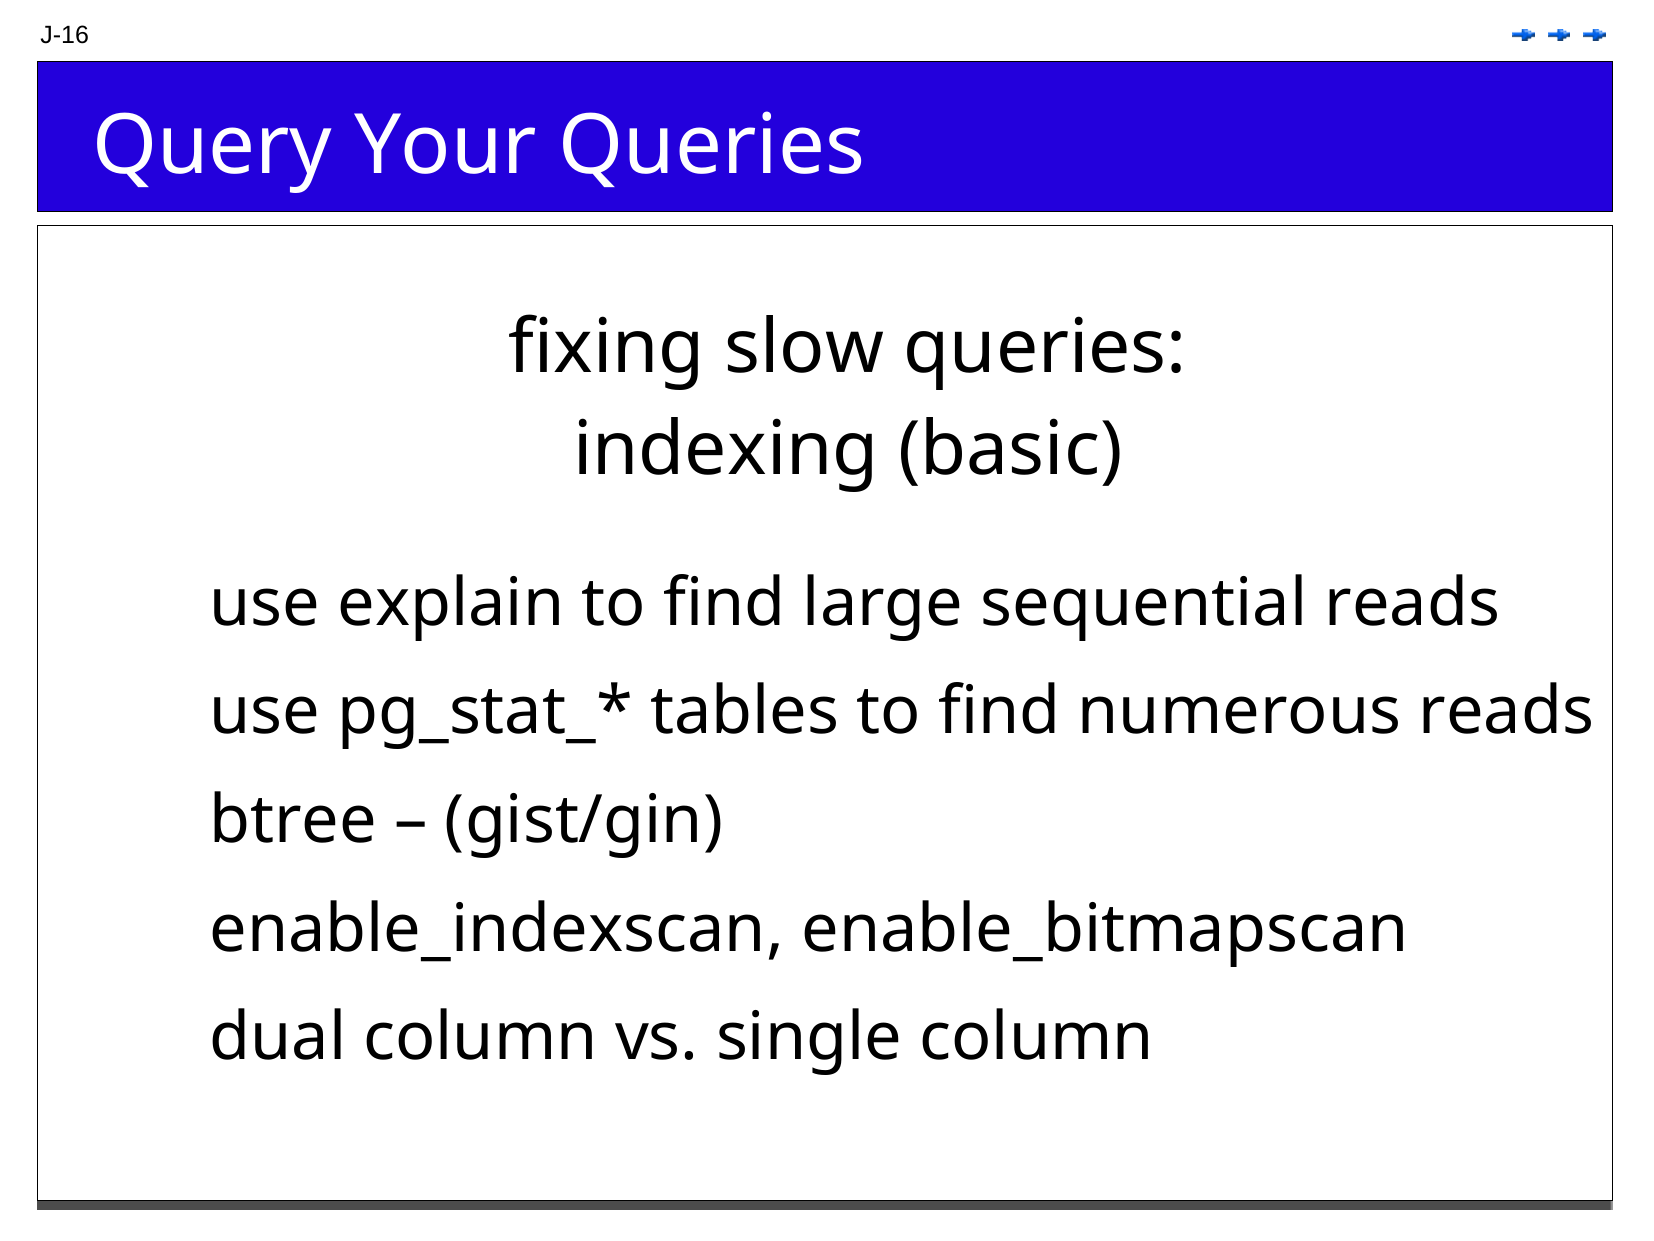

J-16
Query Your Queries
fixing slow queries:
indexing (basic)
 use explain to find large sequential reads
 use pg_stat_* tables to find numerous reads
 btree – (gist/gin)
 enable_indexscan, enable_bitmapscan
 dual column vs. single column